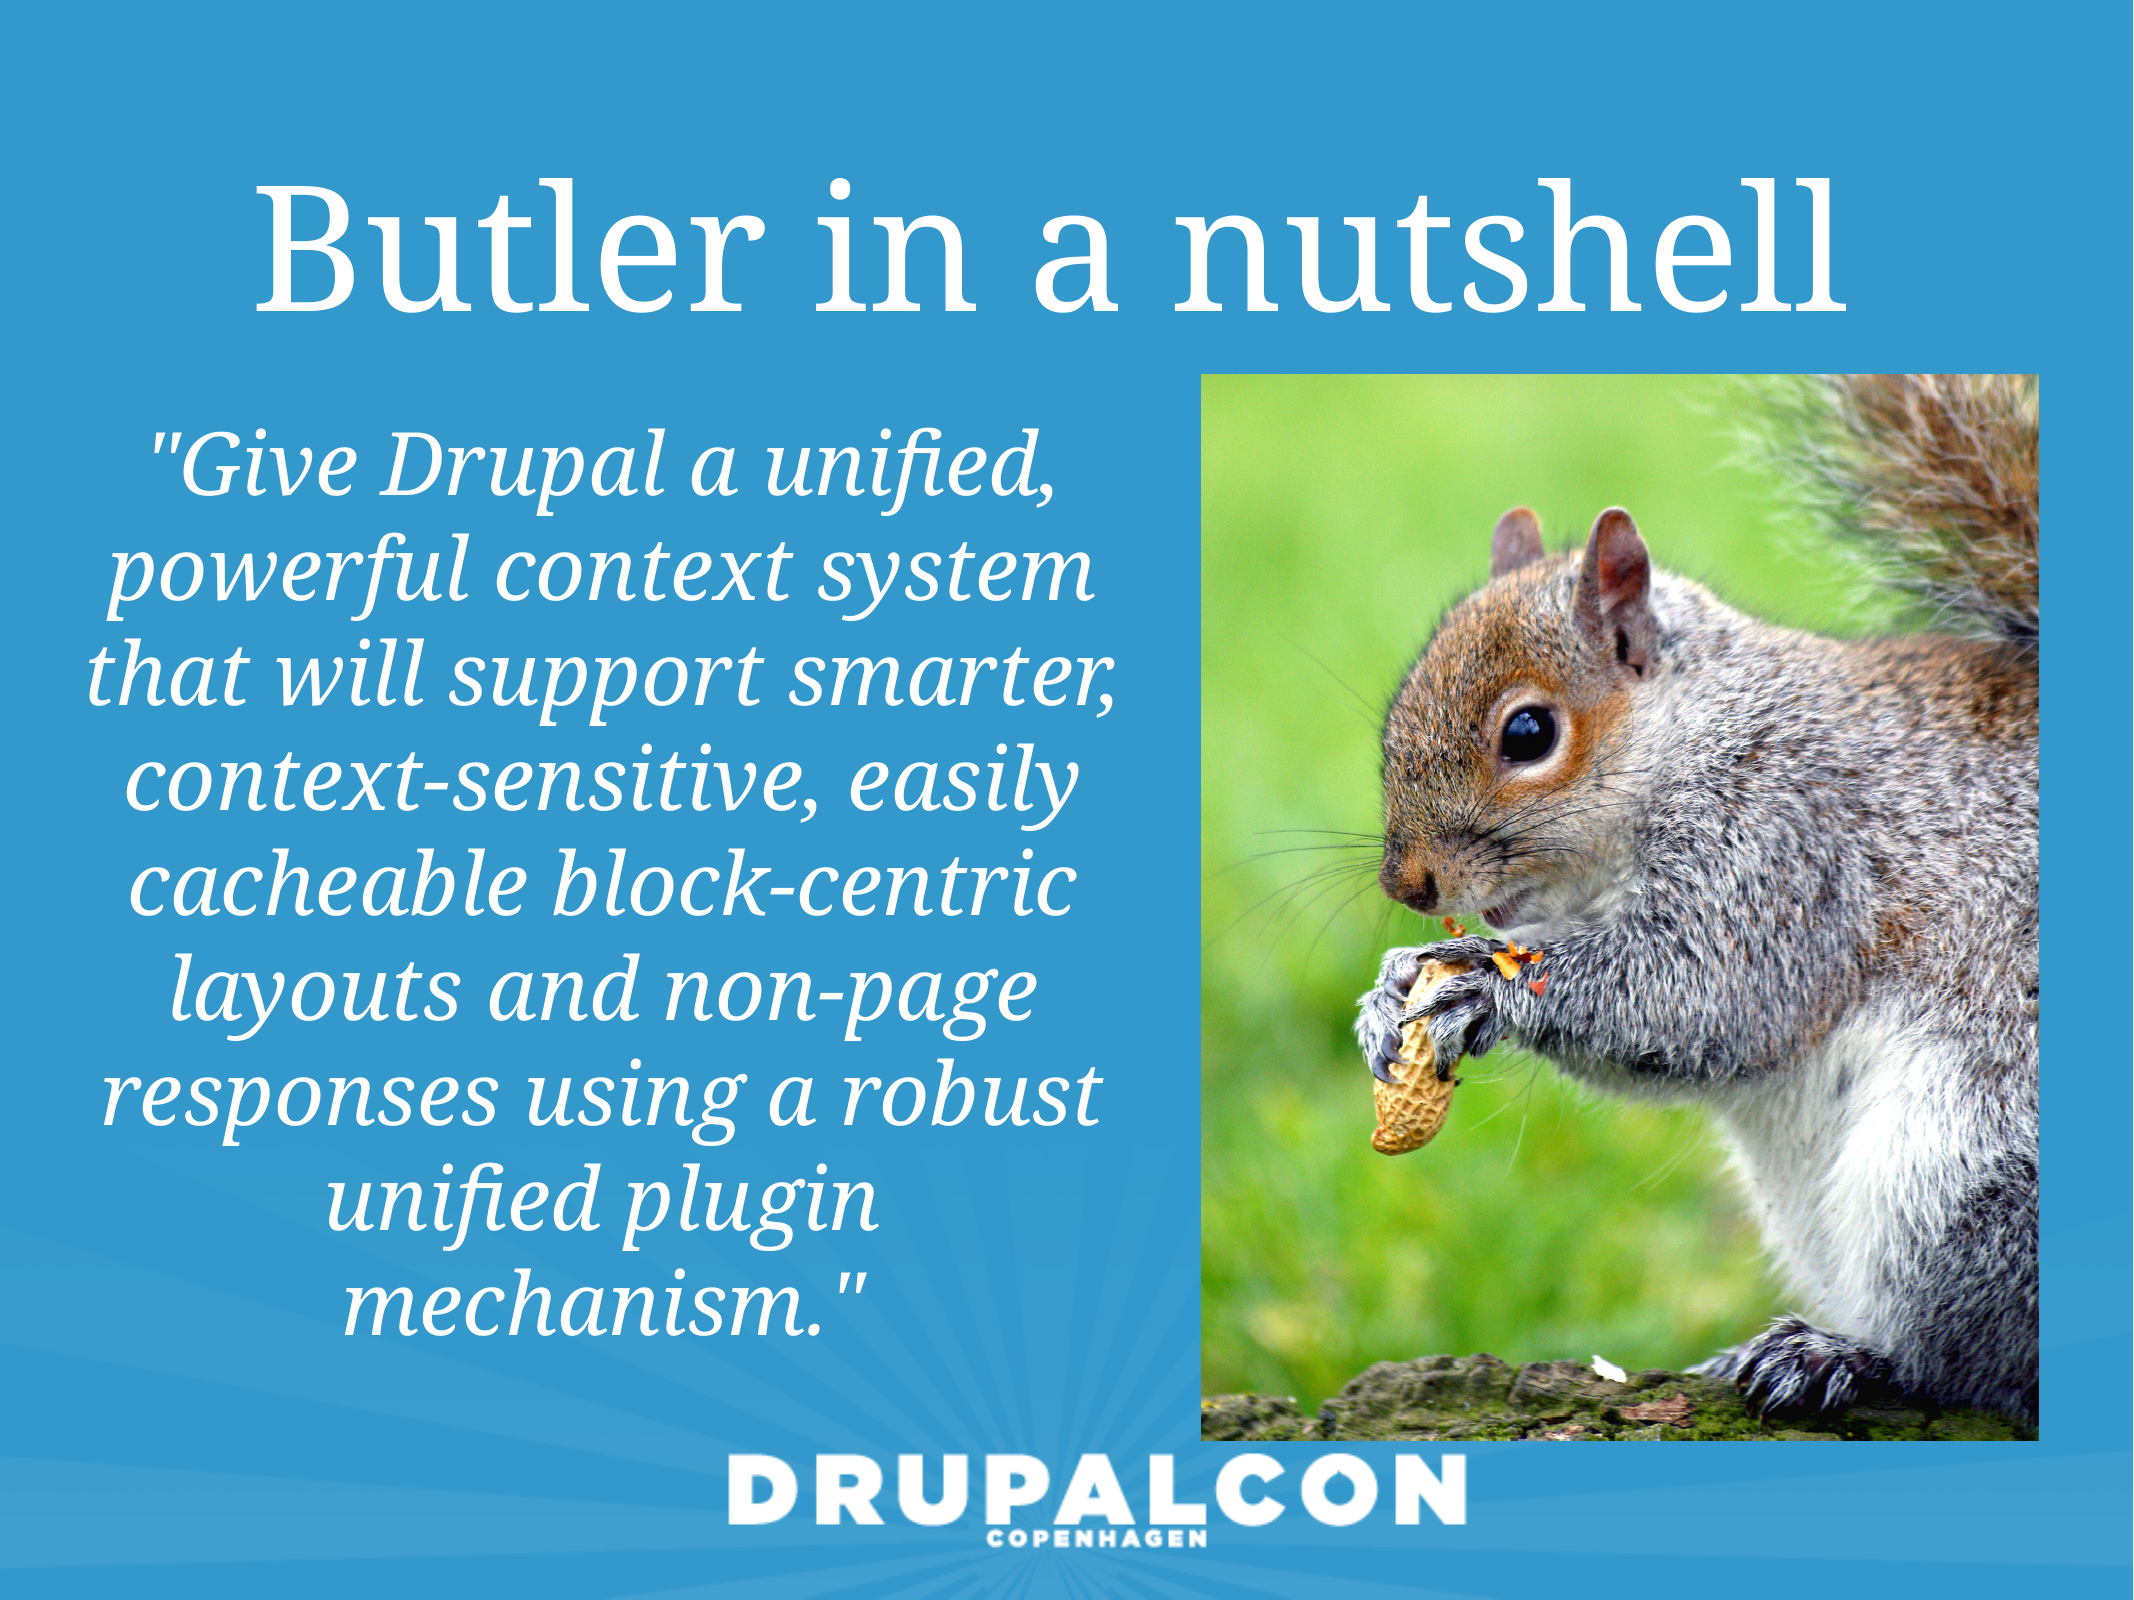

# Butler in a nutshell
"Give Drupal a unified, powerful context system that will support smarter, context-sensitive, easily cacheable block-centric layouts and non-page responses using a robust unified plugin mechanism."